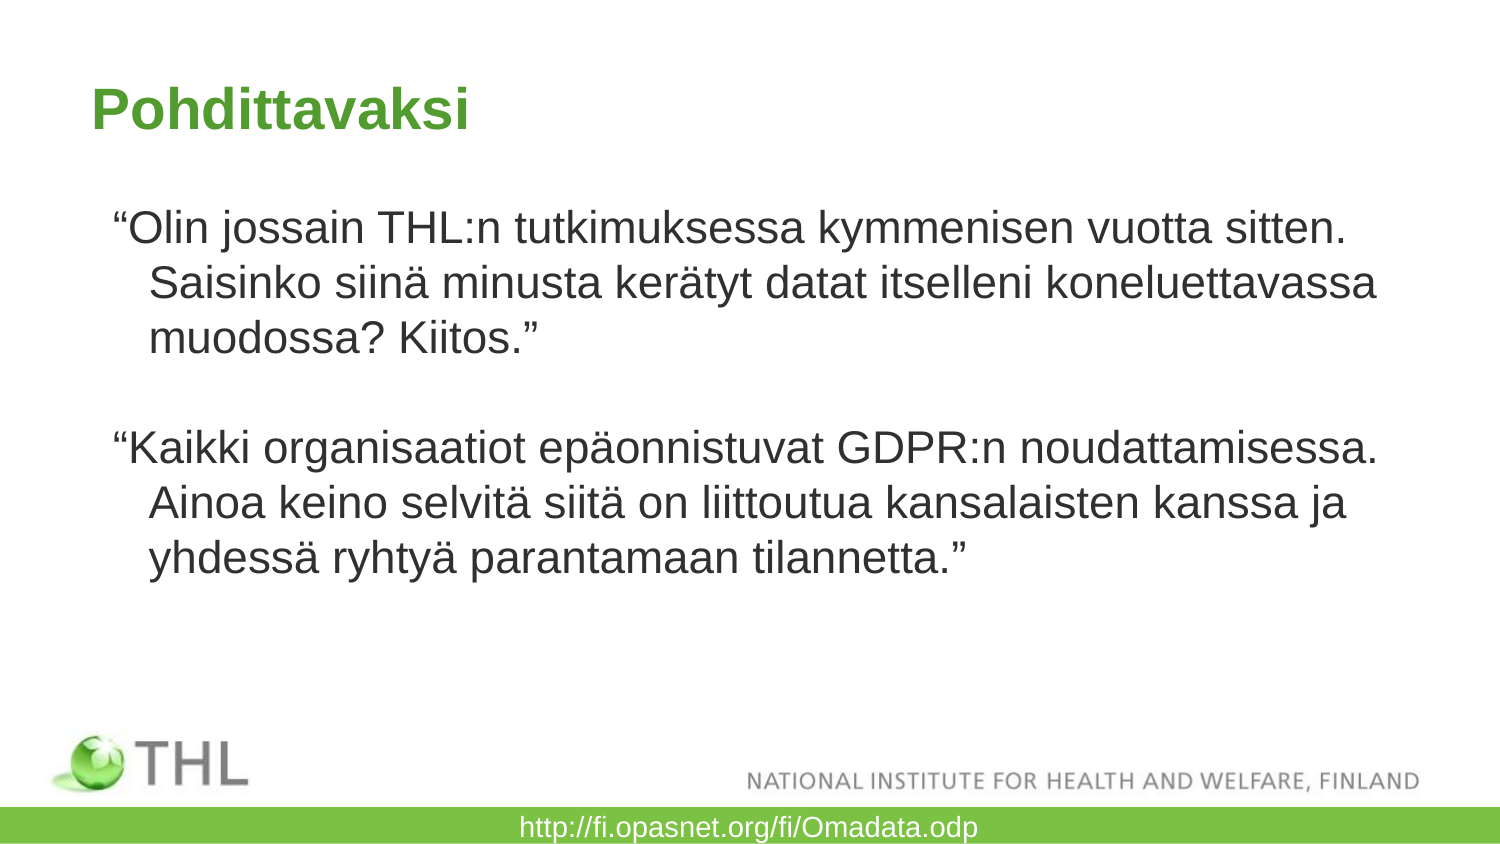

# Pohdittavaksi
“Olin jossain THL:n tutkimuksessa kymmenisen vuotta sitten. Saisinko siinä minusta kerätyt datat itselleni koneluettavassa muodossa? Kiitos.”
“Kaikki organisaatiot epäonnistuvat GDPR:n noudattamisessa. Ainoa keino selvitä siitä on liittoutua kansalaisten kanssa ja yhdessä ryhtyä parantamaan tilannetta.”